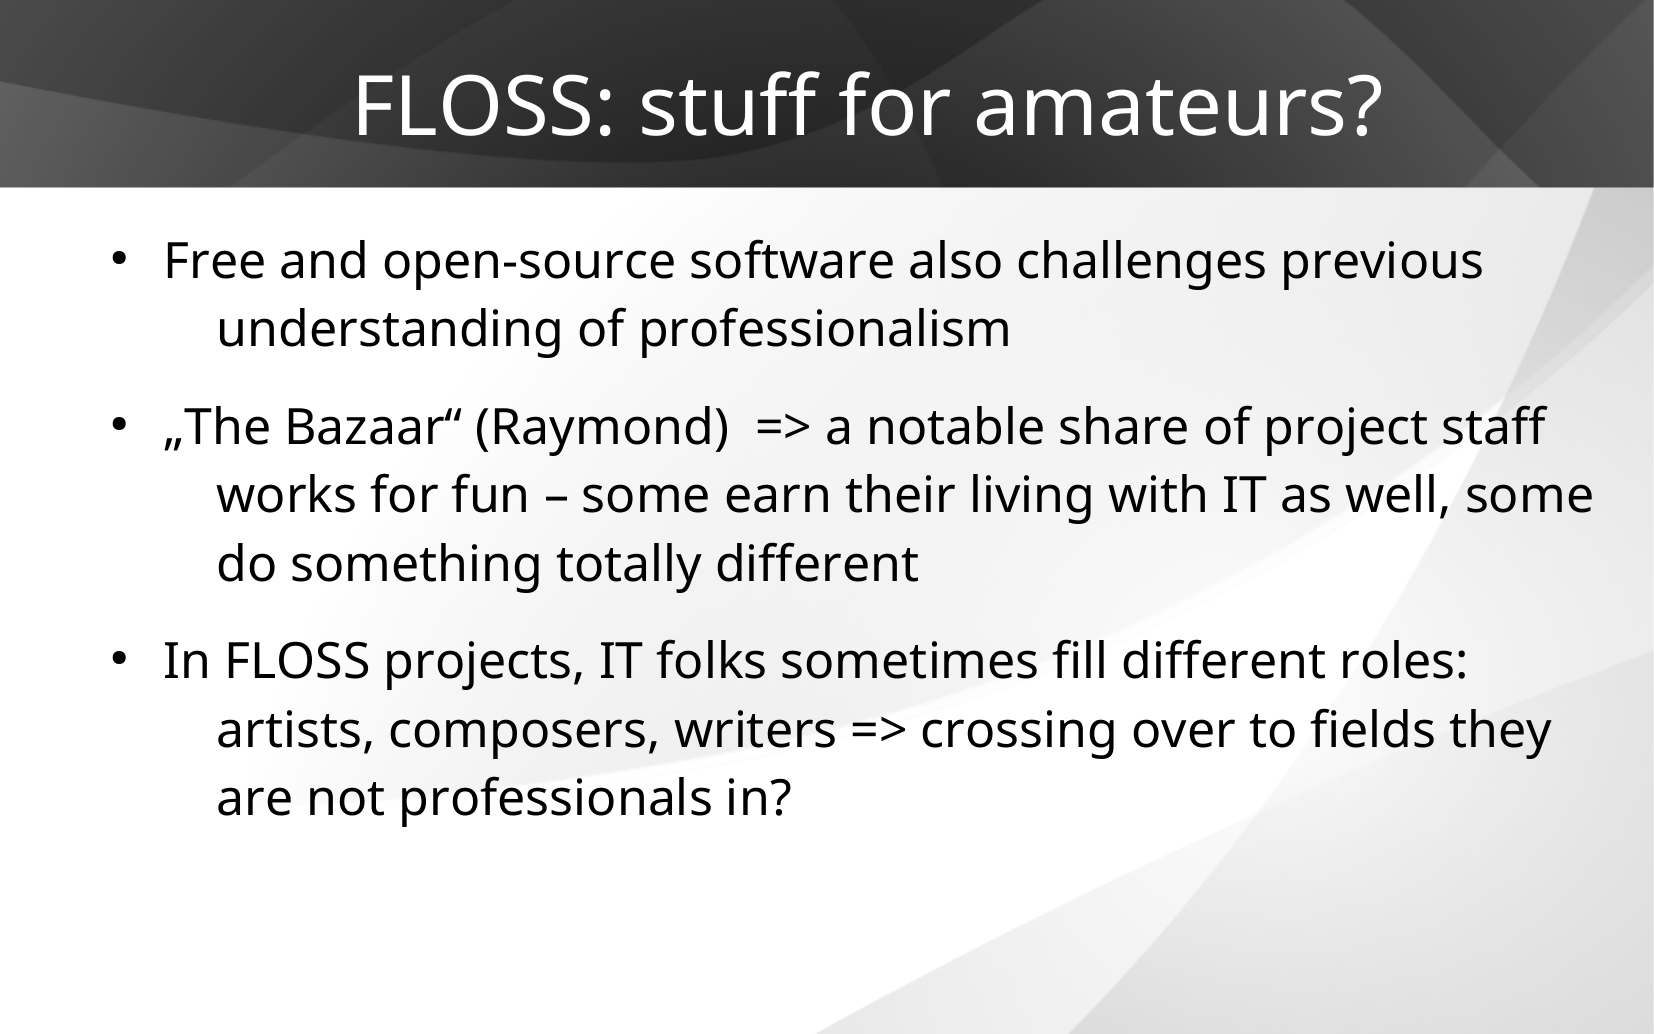

# FLOSS: stuff for amateurs?
Free and open-source software also challenges previous understanding of professionalism
„The Bazaar“ (Raymond) => a notable share of project staff works for fun – some earn their living with IT as well, some do something totally different
In FLOSS projects, IT folks sometimes fill different roles: artists, composers, writers => crossing over to fields they are not professionals in?